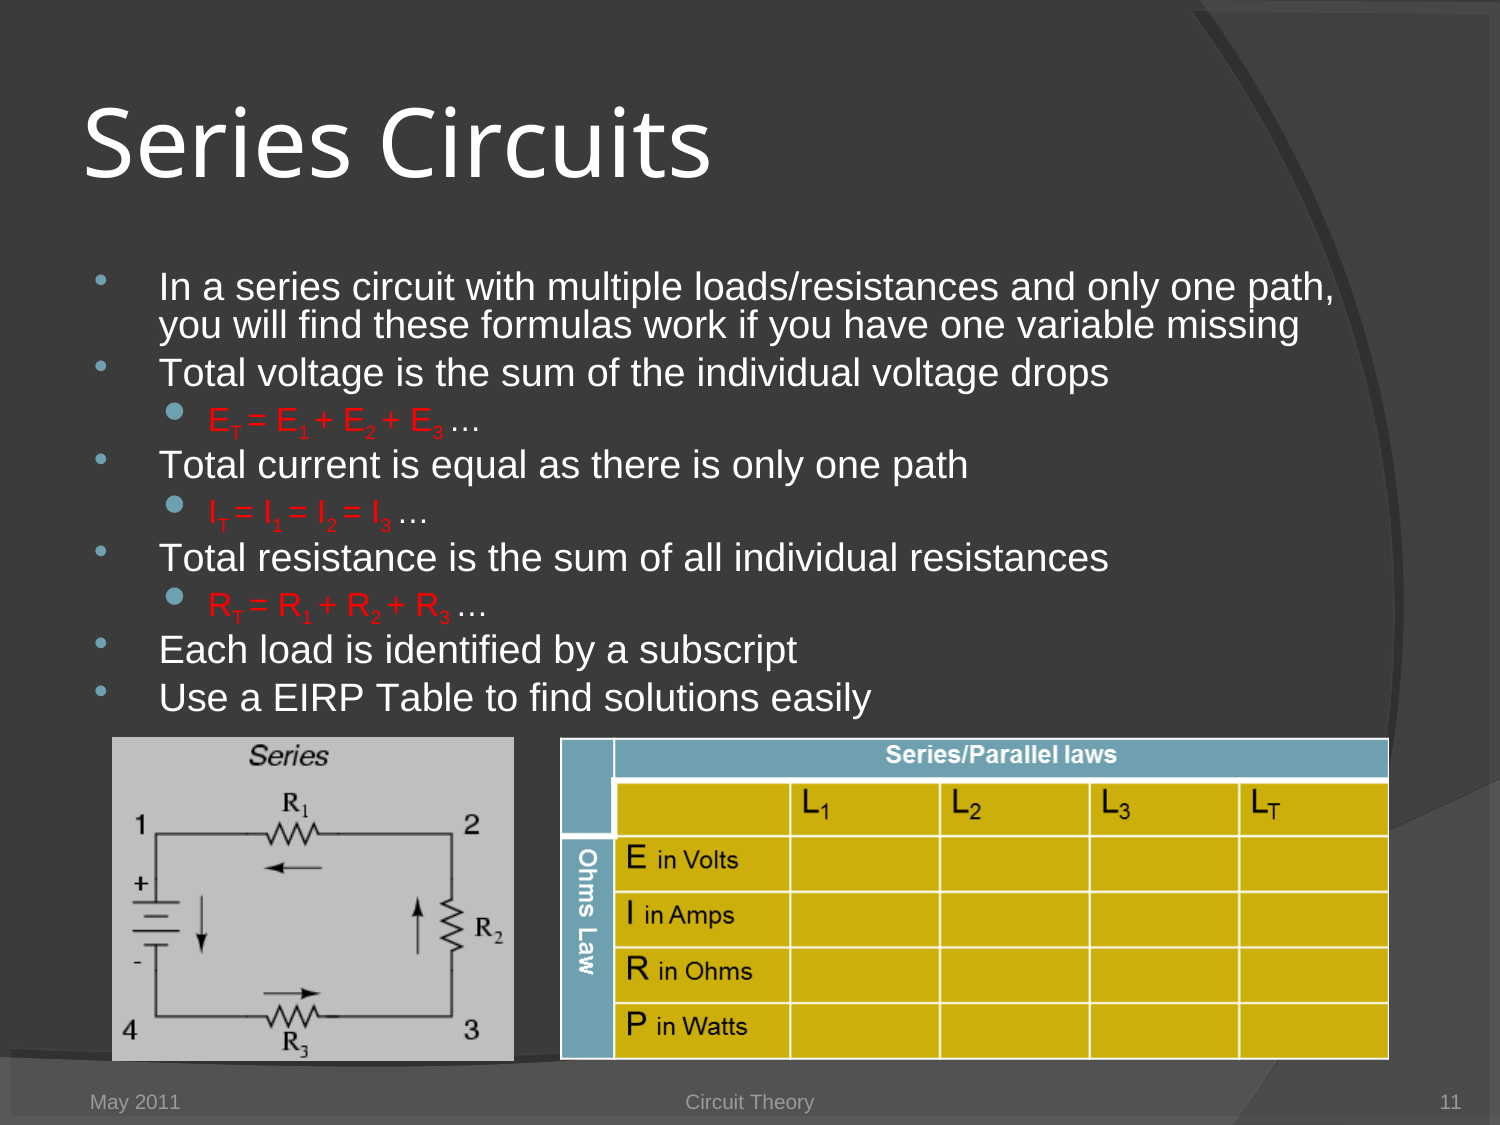

# Series Circuits
In a series circuit with multiple loads/resistances and only one path, you will find these formulas work if you have one variable missing
Total voltage is the sum of the individual voltage drops
ET = E1 + E2 + E3 …
Total current is equal as there is only one path
IT = I1 = I2 = I3 …
Total resistance is the sum of all individual resistances
RT = R1 + R2 + R3 …
Each load is identified by a subscript
Use a EIRP Table to find solutions easily
May 2011
Circuit Theory